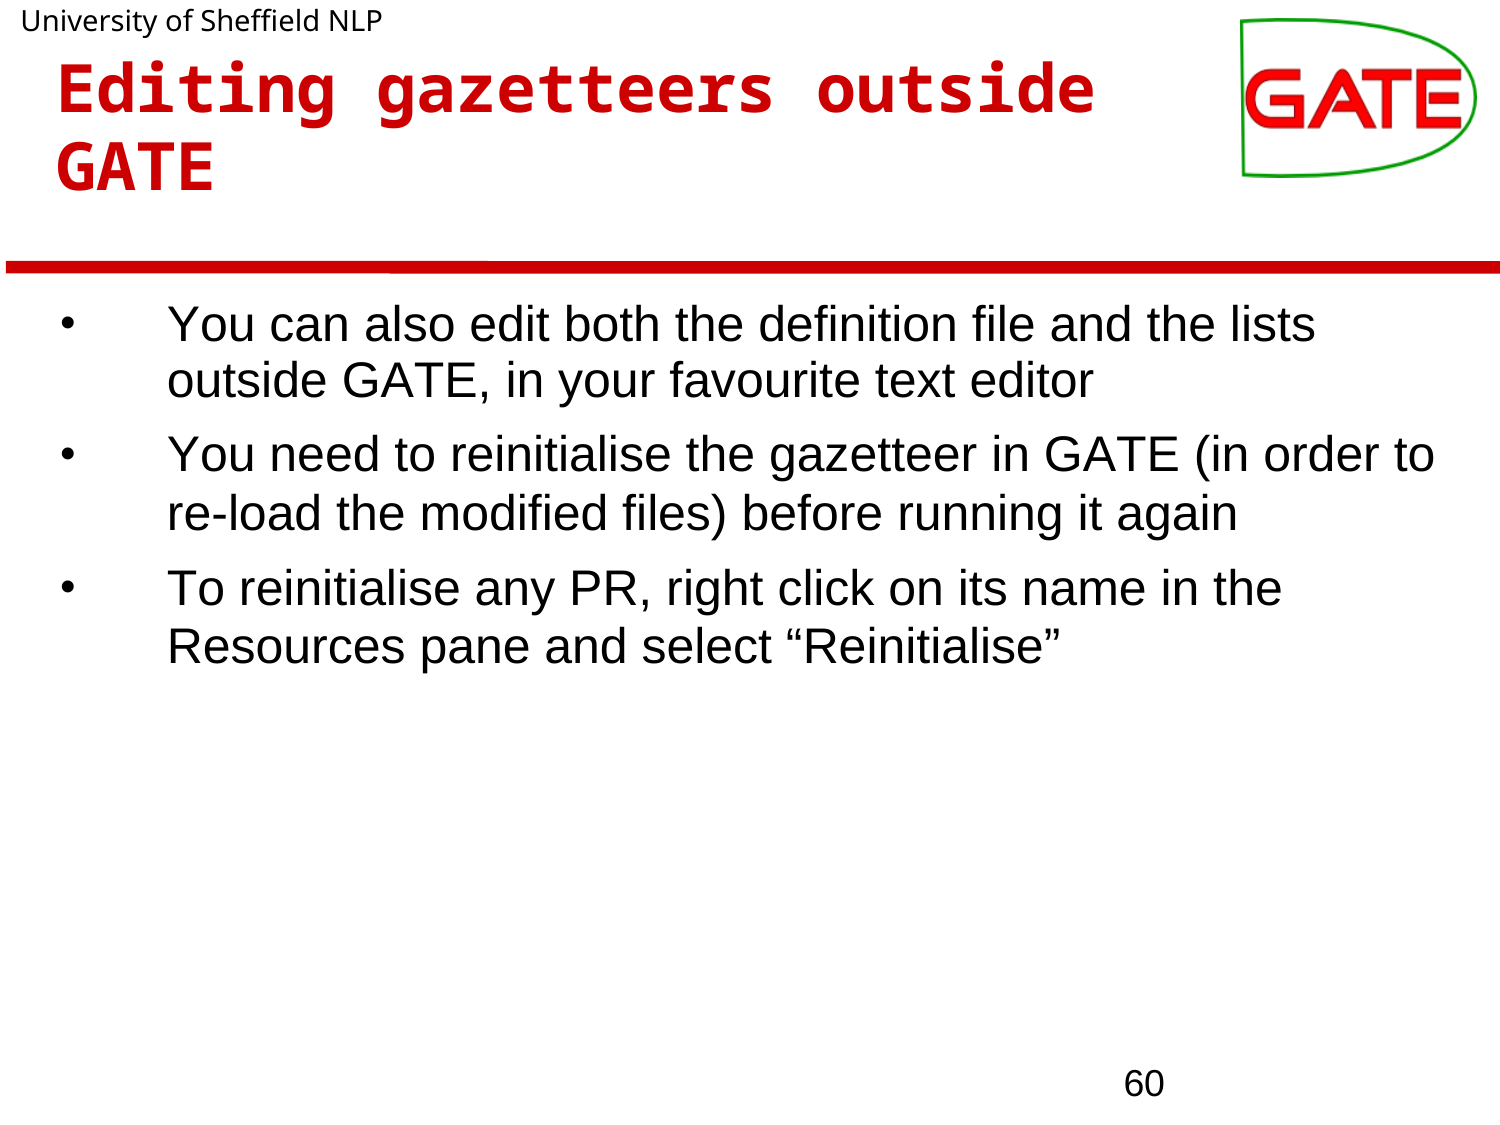

# Editing gazetteers outside GATE
You can also edit both the definition file and the lists outside GATE, in your favourite text editor
You need to reinitialise the gazetteer in GATE (in order to re-load the modified files) before running it again
To reinitialise any PR, right click on its name in the Resources pane and select “Reinitialise”
60